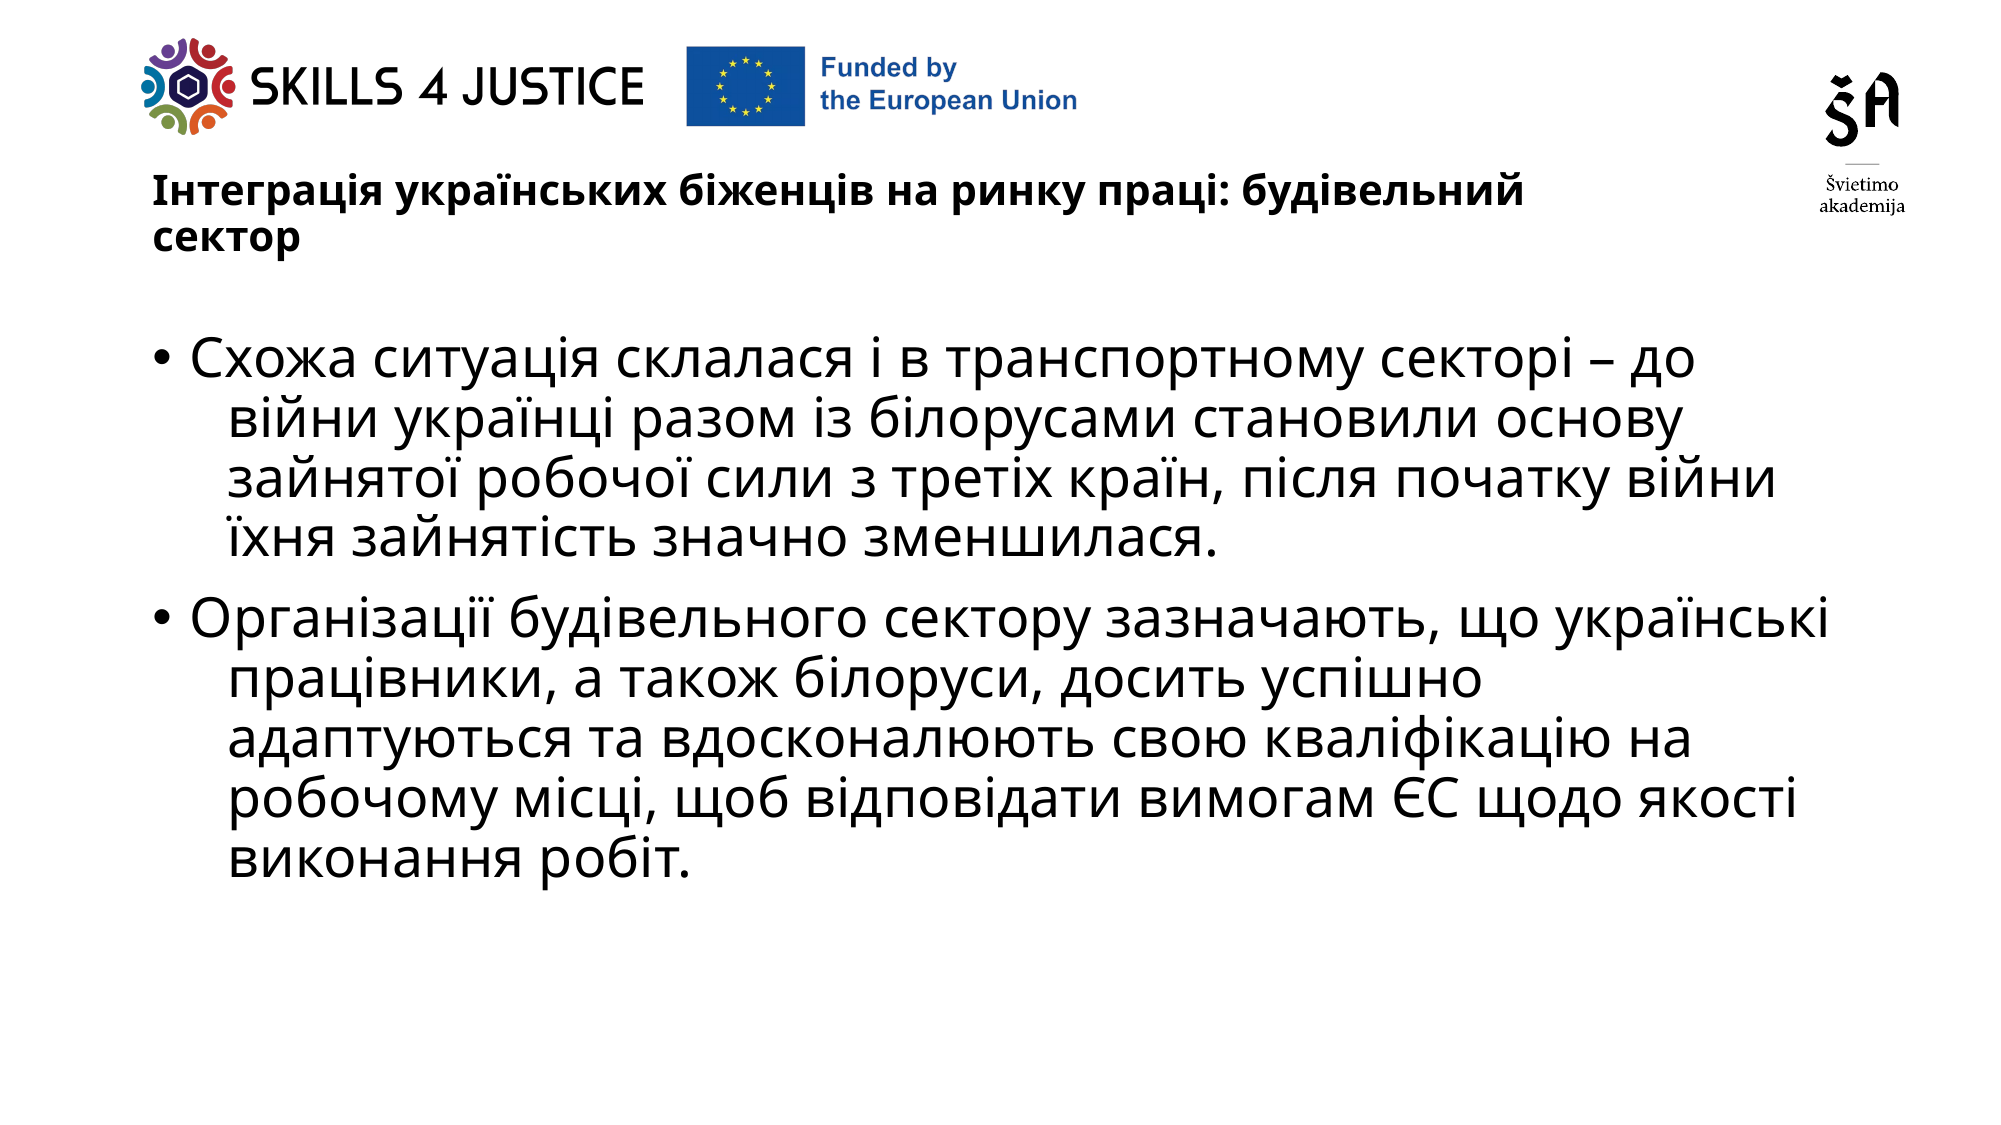

# Інтеграція українських біженців на ринку праці: будівельний сектор
Схожа ситуація склалася і в транспортному секторі – до війни українці разом із білорусами становили основу зайнятої робочої сили з третіх країн, після початку війни їхня зайнятість значно зменшилася.
Організації будівельного сектору зазначають, що українські працівники, а також білоруси, досить успішно адаптуються та вдосконалюють свою кваліфікацію на робочому місці, щоб відповідати вимогам ЄС щодо якості виконання робіт.